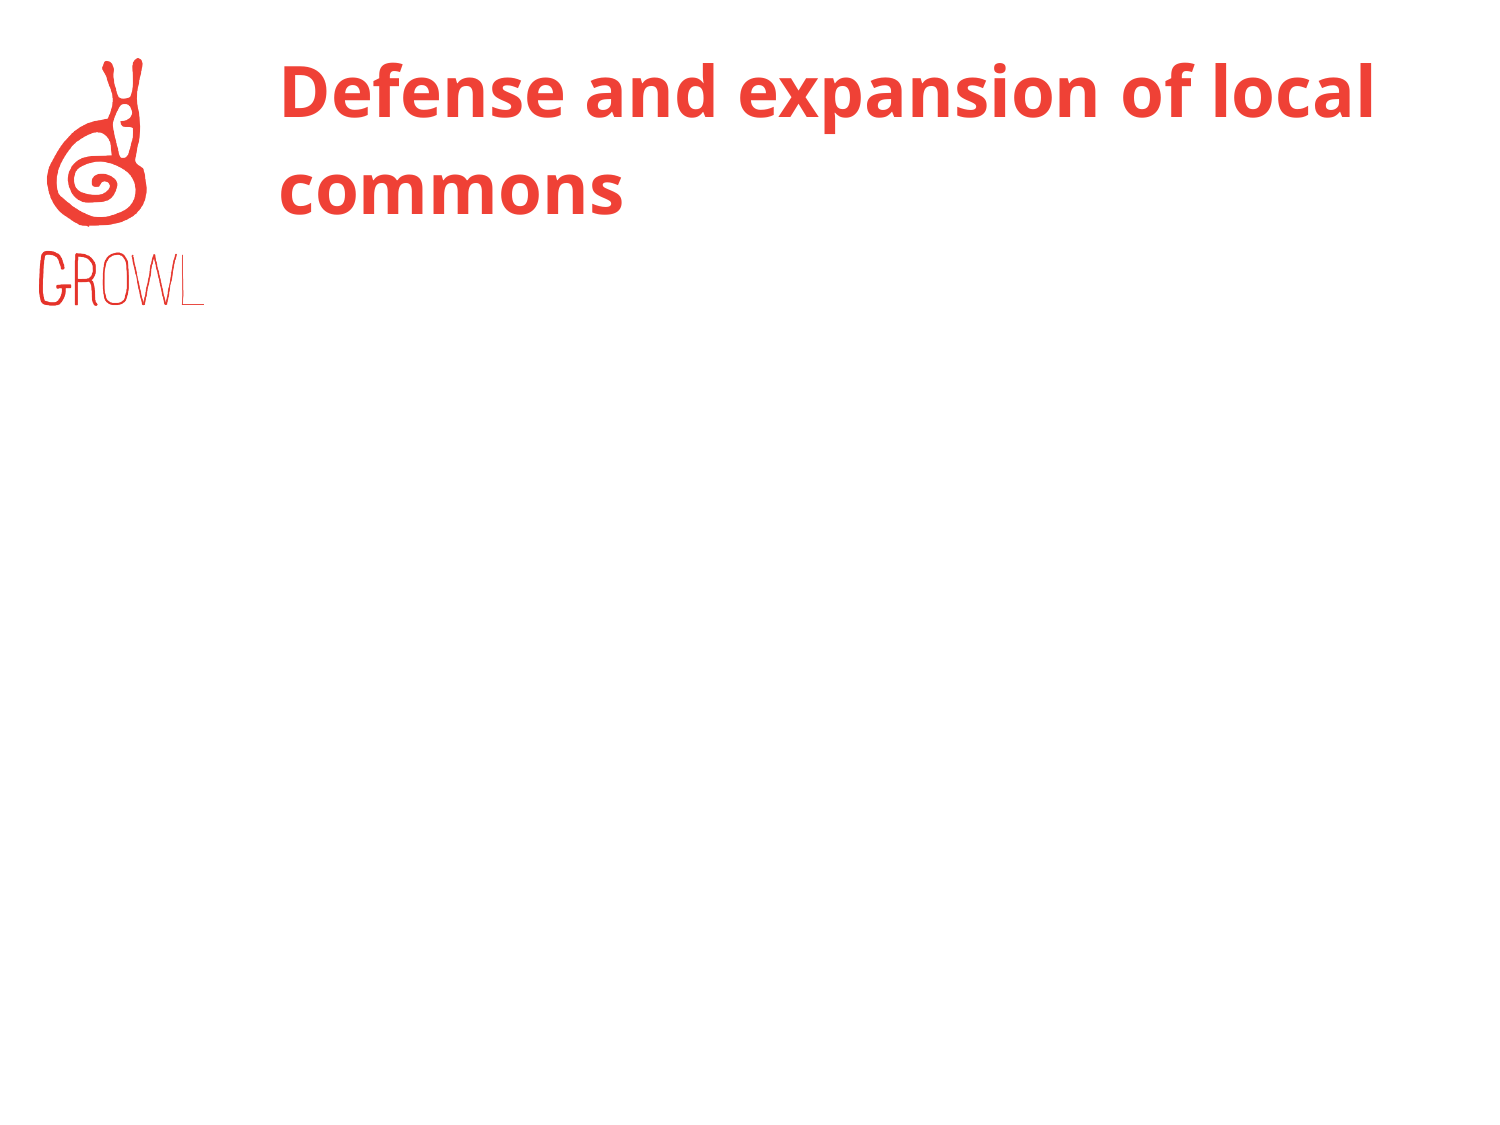

# Defense and expansion of local commons